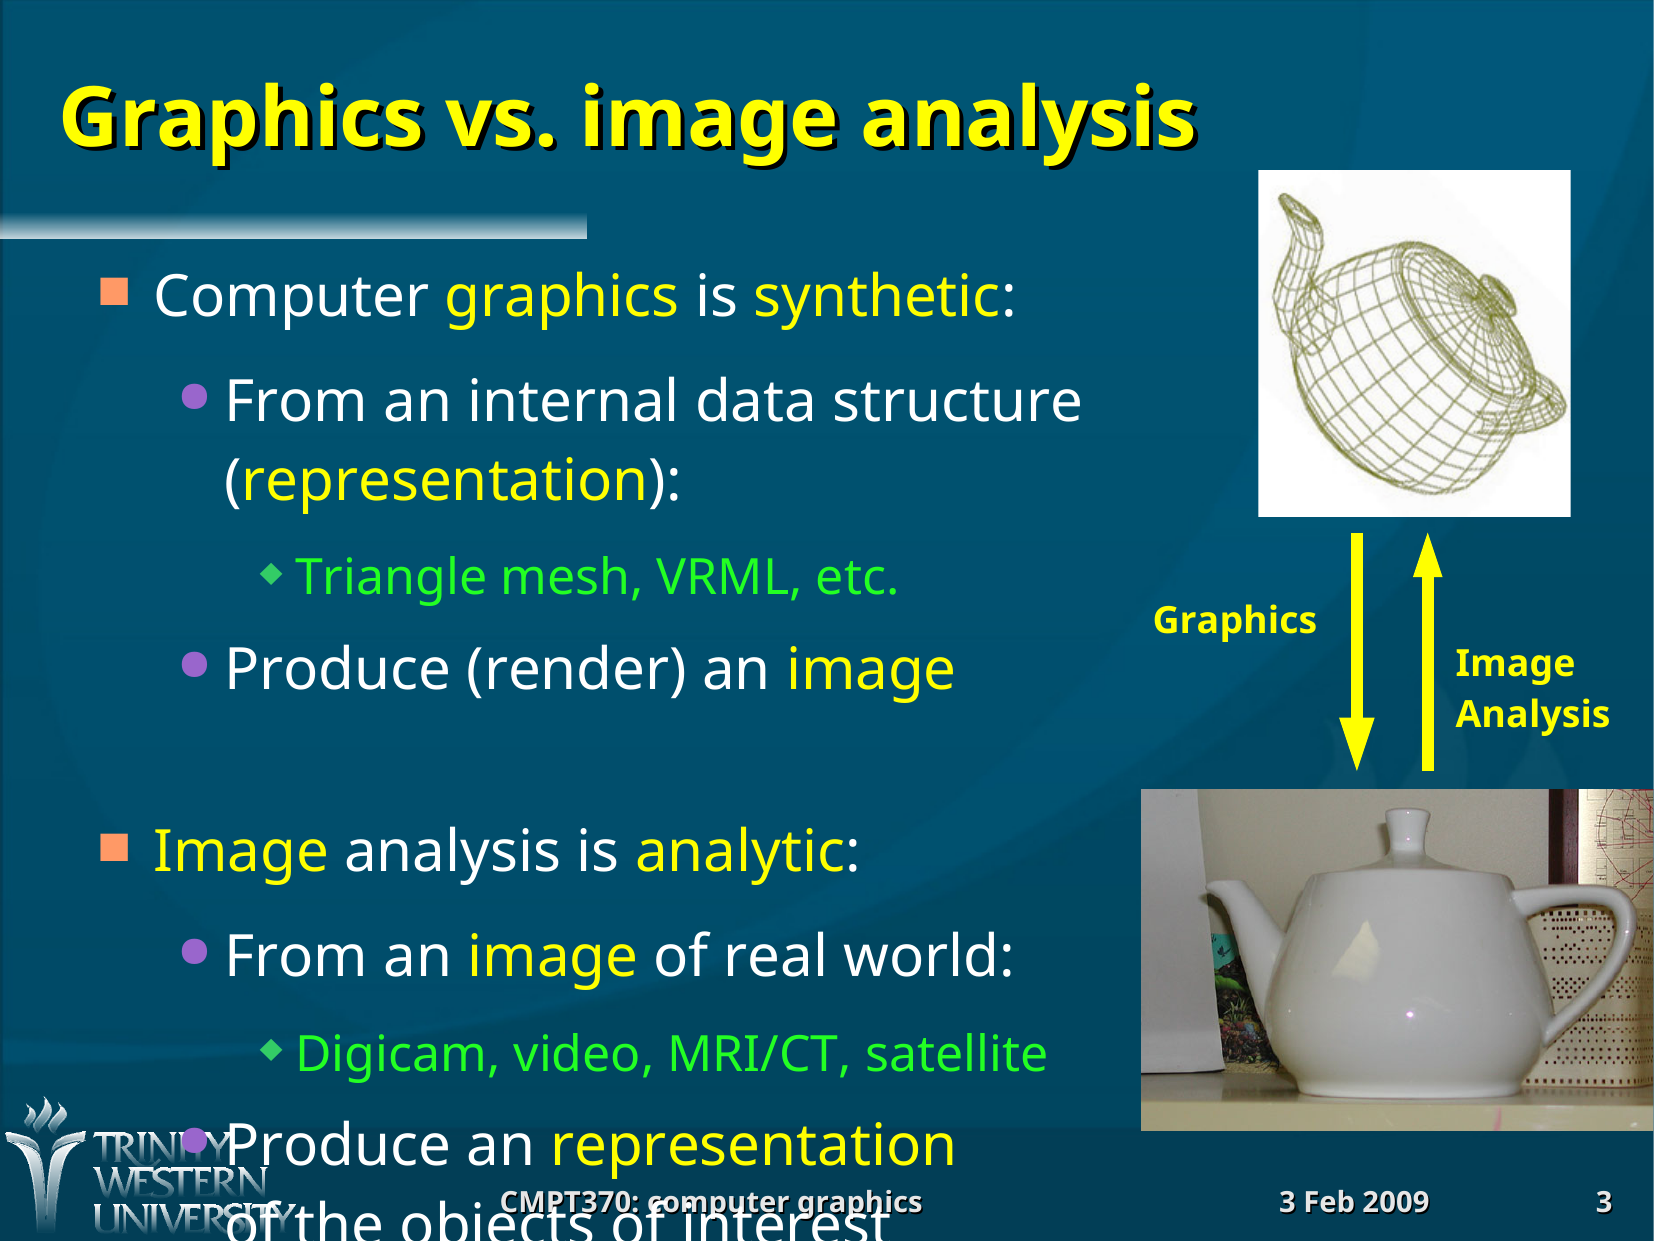

# Graphics vs. image analysis
Computer graphics is synthetic:
From an internal data structure (representation):
Triangle mesh, VRML, etc.
Produce (render) an image
Image analysis is analytic:
From an image of real world:
Digicam, video, MRI/CT, satellite
Produce an representation
of the objects of interest
Graphics
Image
Analysis
CMPT370: computer graphics
3 Feb 2009
3